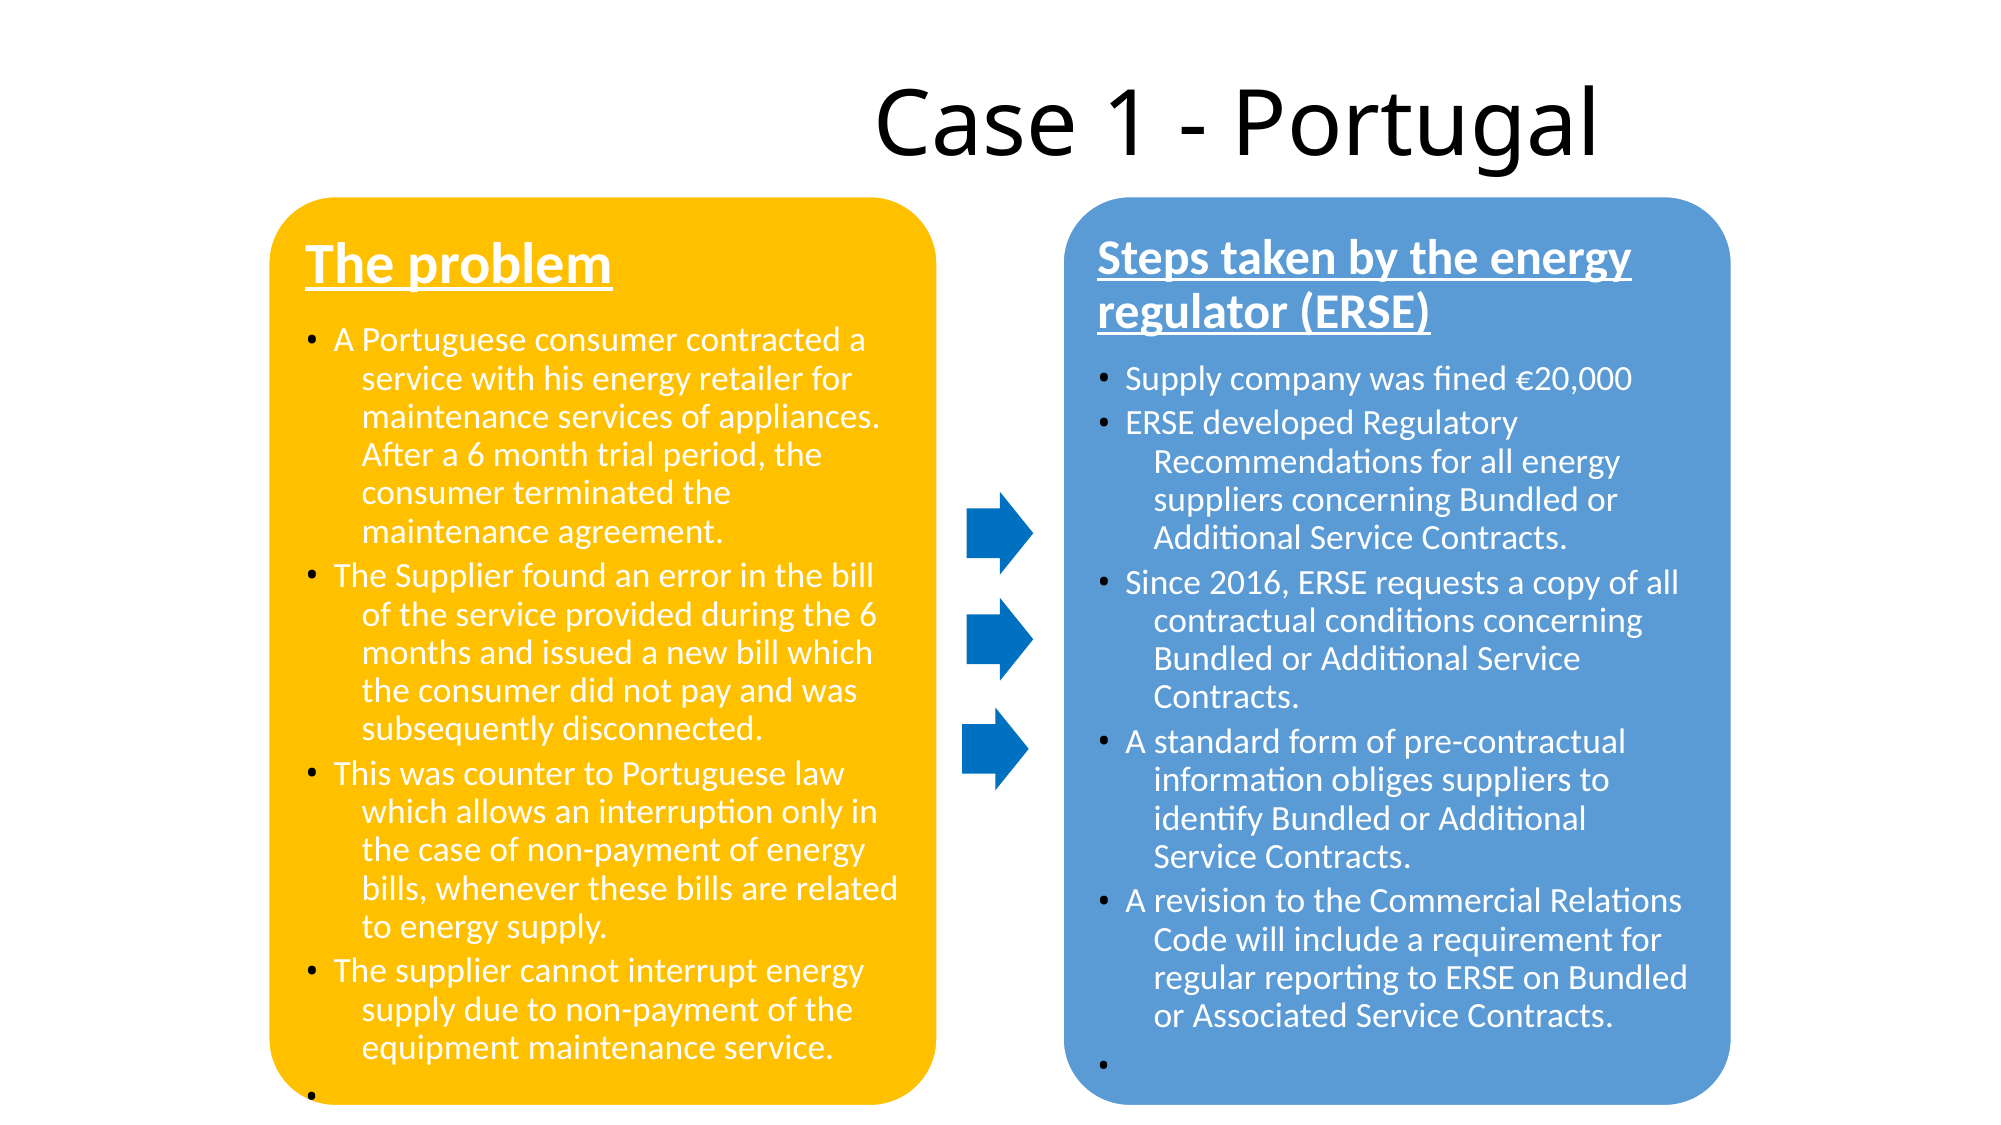

# Case 1 - Portugal
The problem
A Portuguese consumer contracted a service with his energy retailer for maintenance services of appliances. After a 6 month trial period, the consumer terminated the maintenance agreement.
The Supplier found an error in the bill of the service provided during the 6 months and issued a new bill which the consumer did not pay and was subsequently disconnected.
This was counter to Portuguese law which allows an interruption only in the case of non-payment of energy bills, whenever these bills are related to energy supply.
The supplier cannot interrupt energy supply due to non-payment of the equipment maintenance service.
Steps taken by the energy regulator (ERSE)
Supply company was fined €20,000
ERSE developed Regulatory Recommendations for all energy suppliers concerning Bundled or Additional Service Contracts.
Since 2016, ERSE requests a copy of all contractual conditions concerning Bundled or Additional Service Contracts.
A standard form of pre-contractual information obliges suppliers to identify Bundled or Additional Service Contracts.
A revision to the Commercial Relations Code will include a requirement for regular reporting to ERSE on Bundled or Associated Service Contracts.